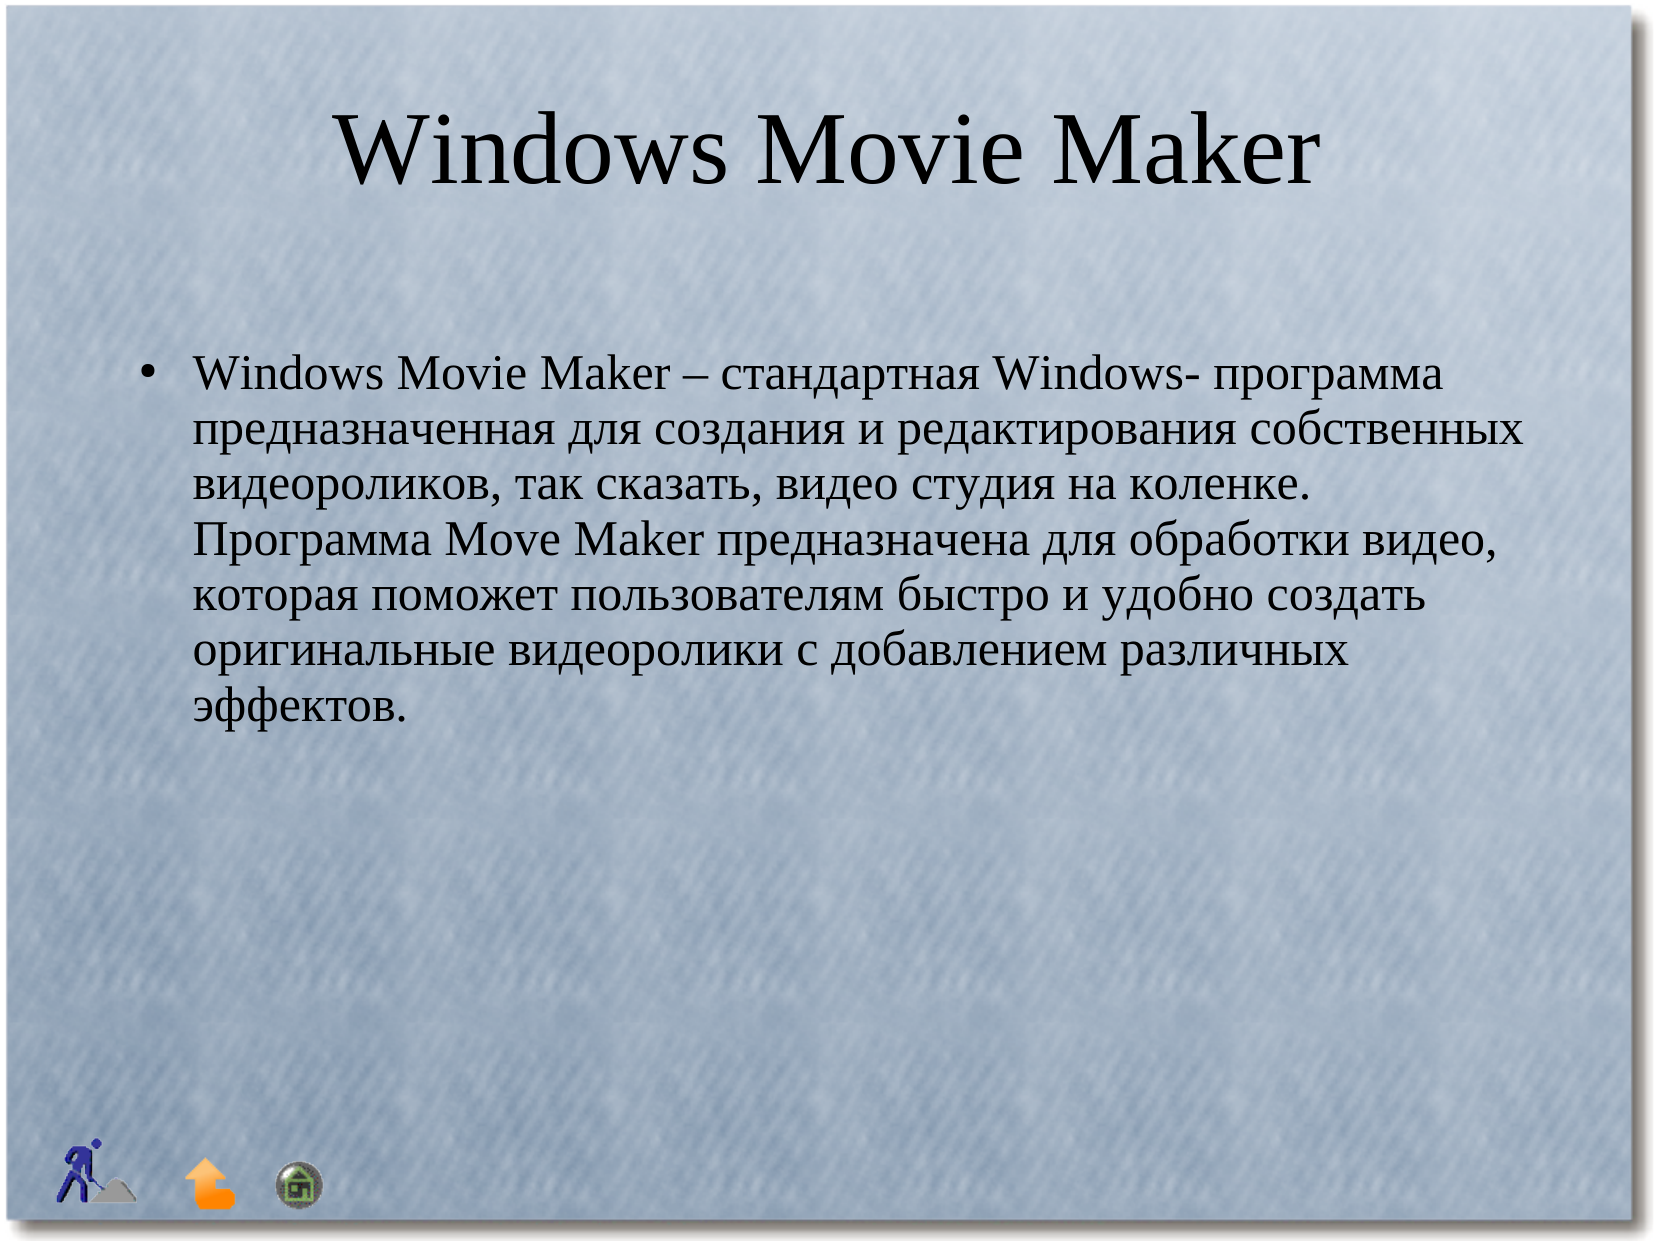

# Windows Movie Maker
Windows Movie Maker – стандартная Windows- программа предназначенная для создания и редактирования собственных видеороликов, так сказать, видео студия на коленке. Программа Move Maker предназначена для обработки видео, которая поможет пользователям быстро и удобно создать оригинальные видеоролики с добавлением различных эффектов.